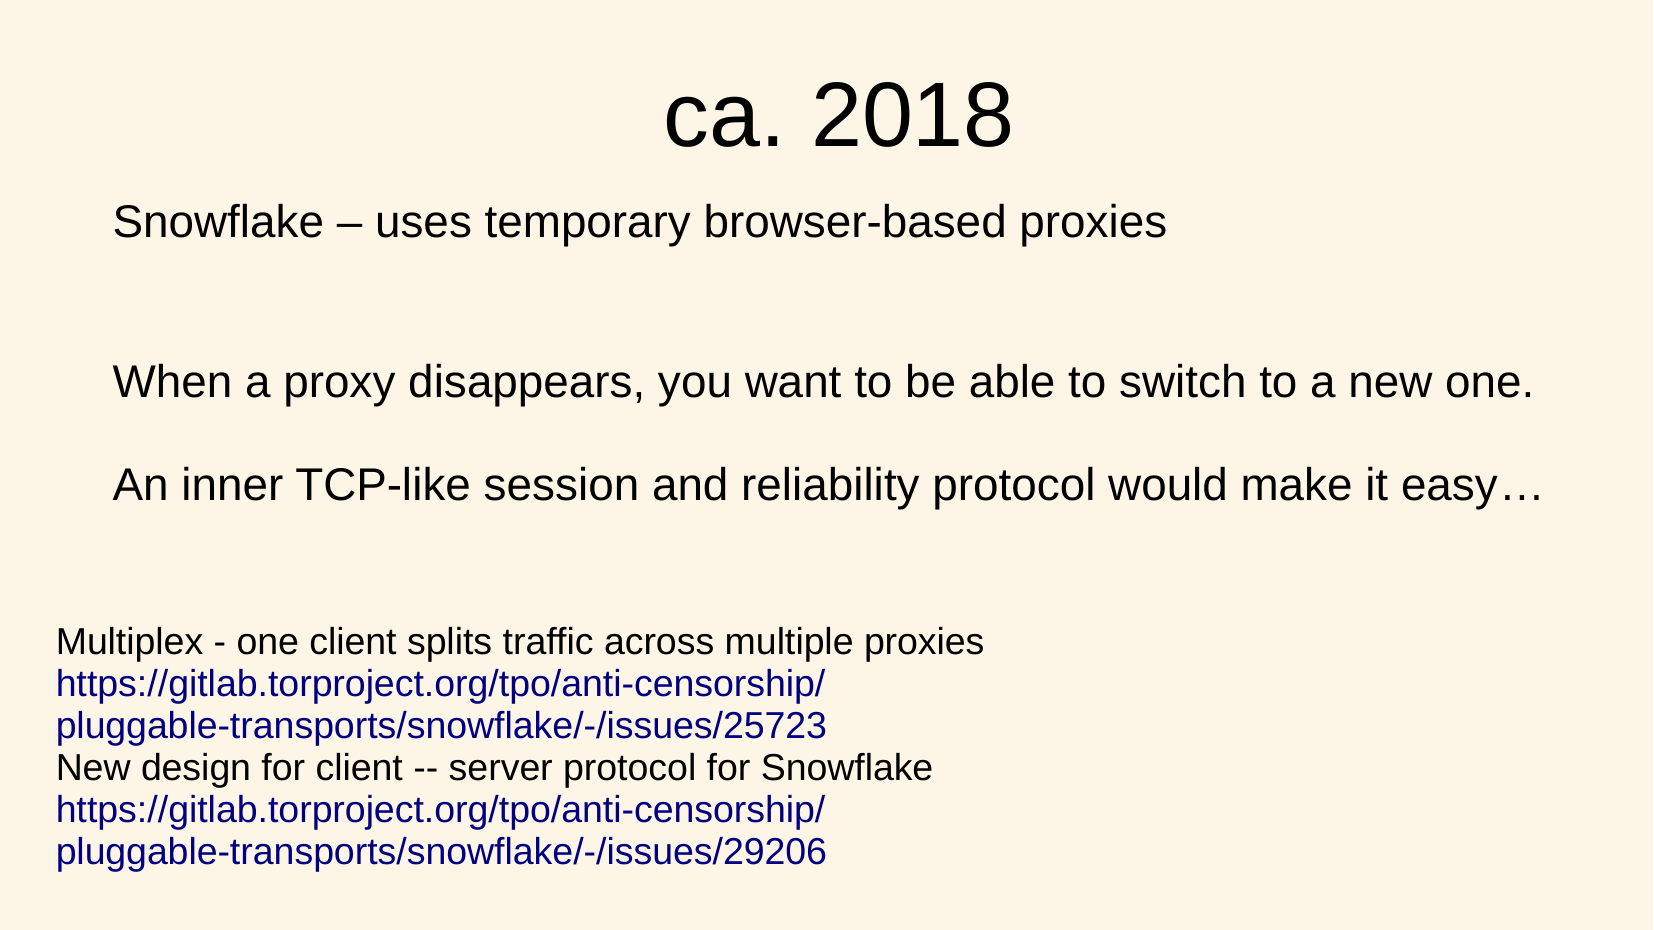

# ca. 2018
Snowflake – uses temporary browser-based proxies
When a proxy disappears, you want to be able to switch to a new one.
An inner TCP-like session and reliability protocol would make it easy…
Multiplex - one client splits traffic across multiple proxies
https://gitlab.torproject.org/tpo/anti-censorship/
pluggable-transports/snowflake/-/issues/25723
New design for client -- server protocol for Snowflake
https://gitlab.torproject.org/tpo/anti-censorship/
pluggable-transports/snowflake/-/issues/29206